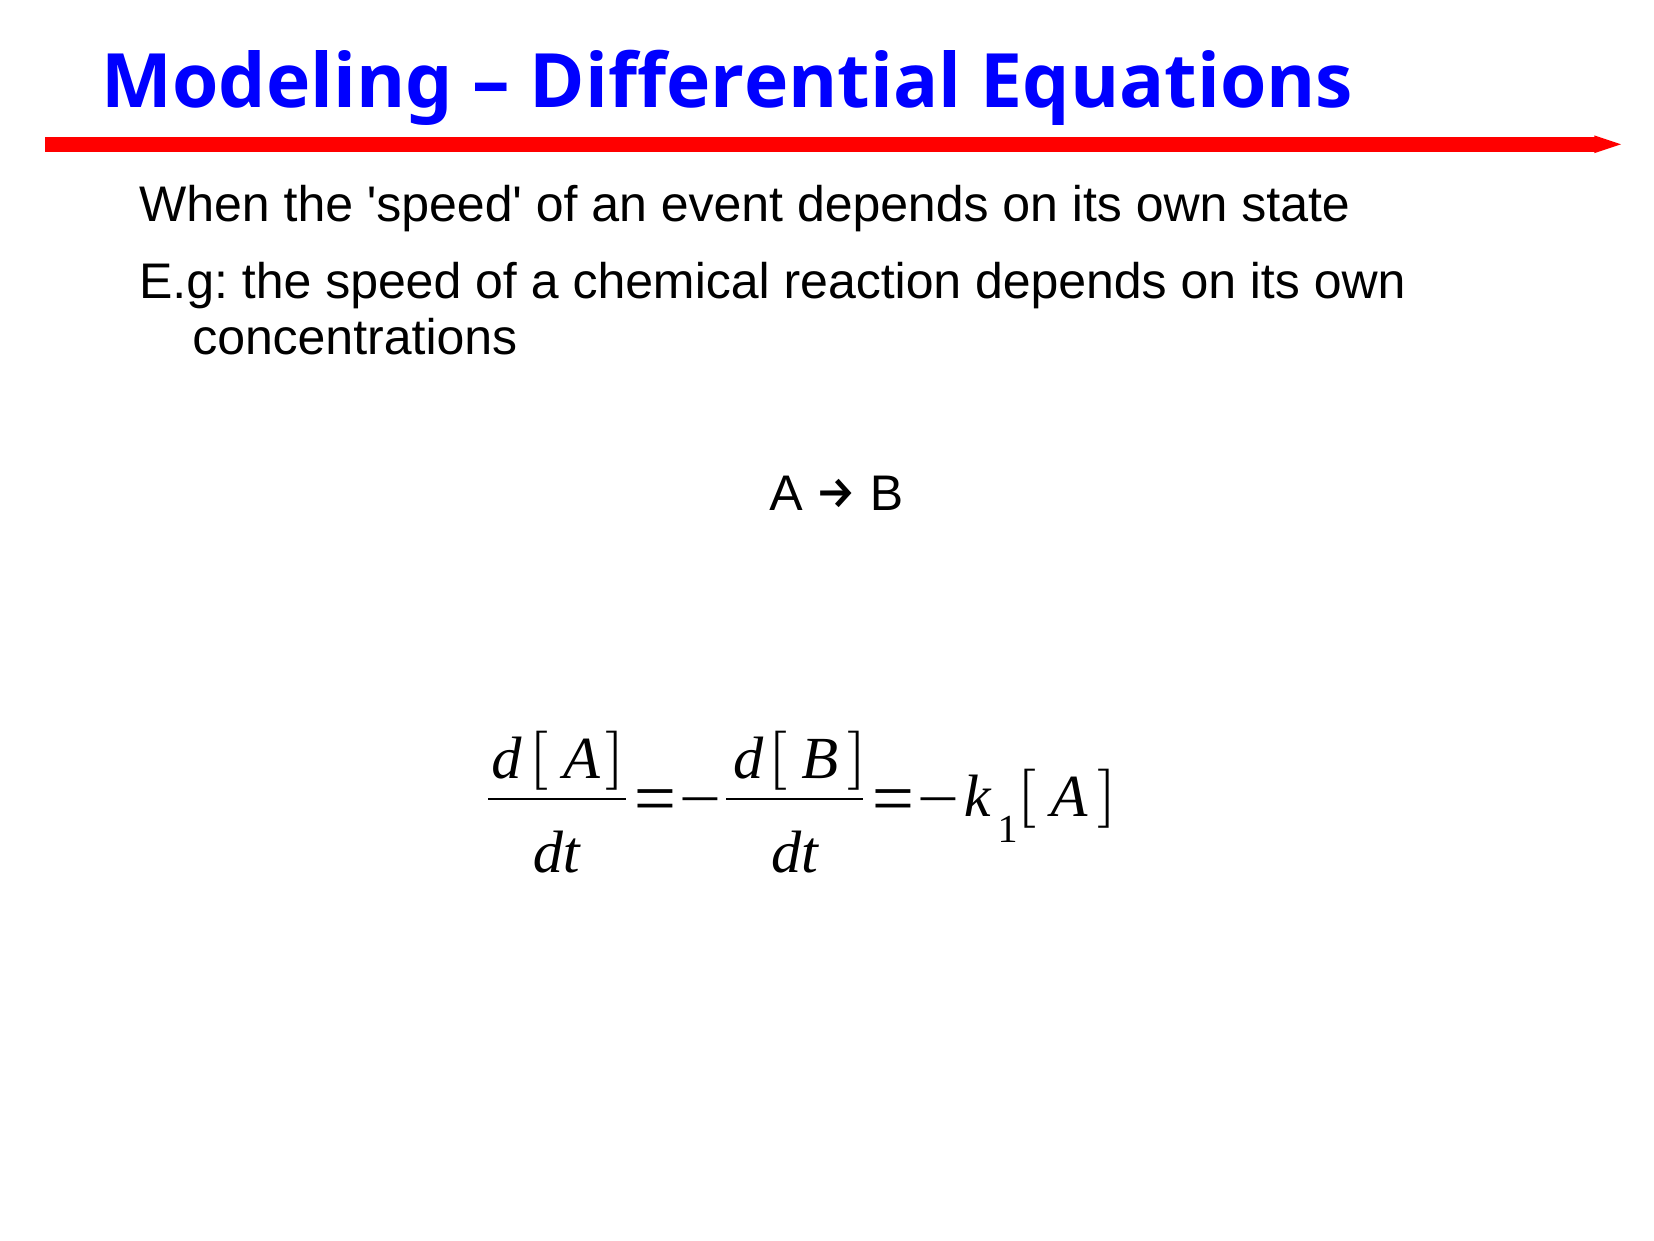

# Modeling – Differential Equations
When the 'speed' of an event depends on its own state
E.g: the speed of a chemical reaction depends on its own concentrations
A → B